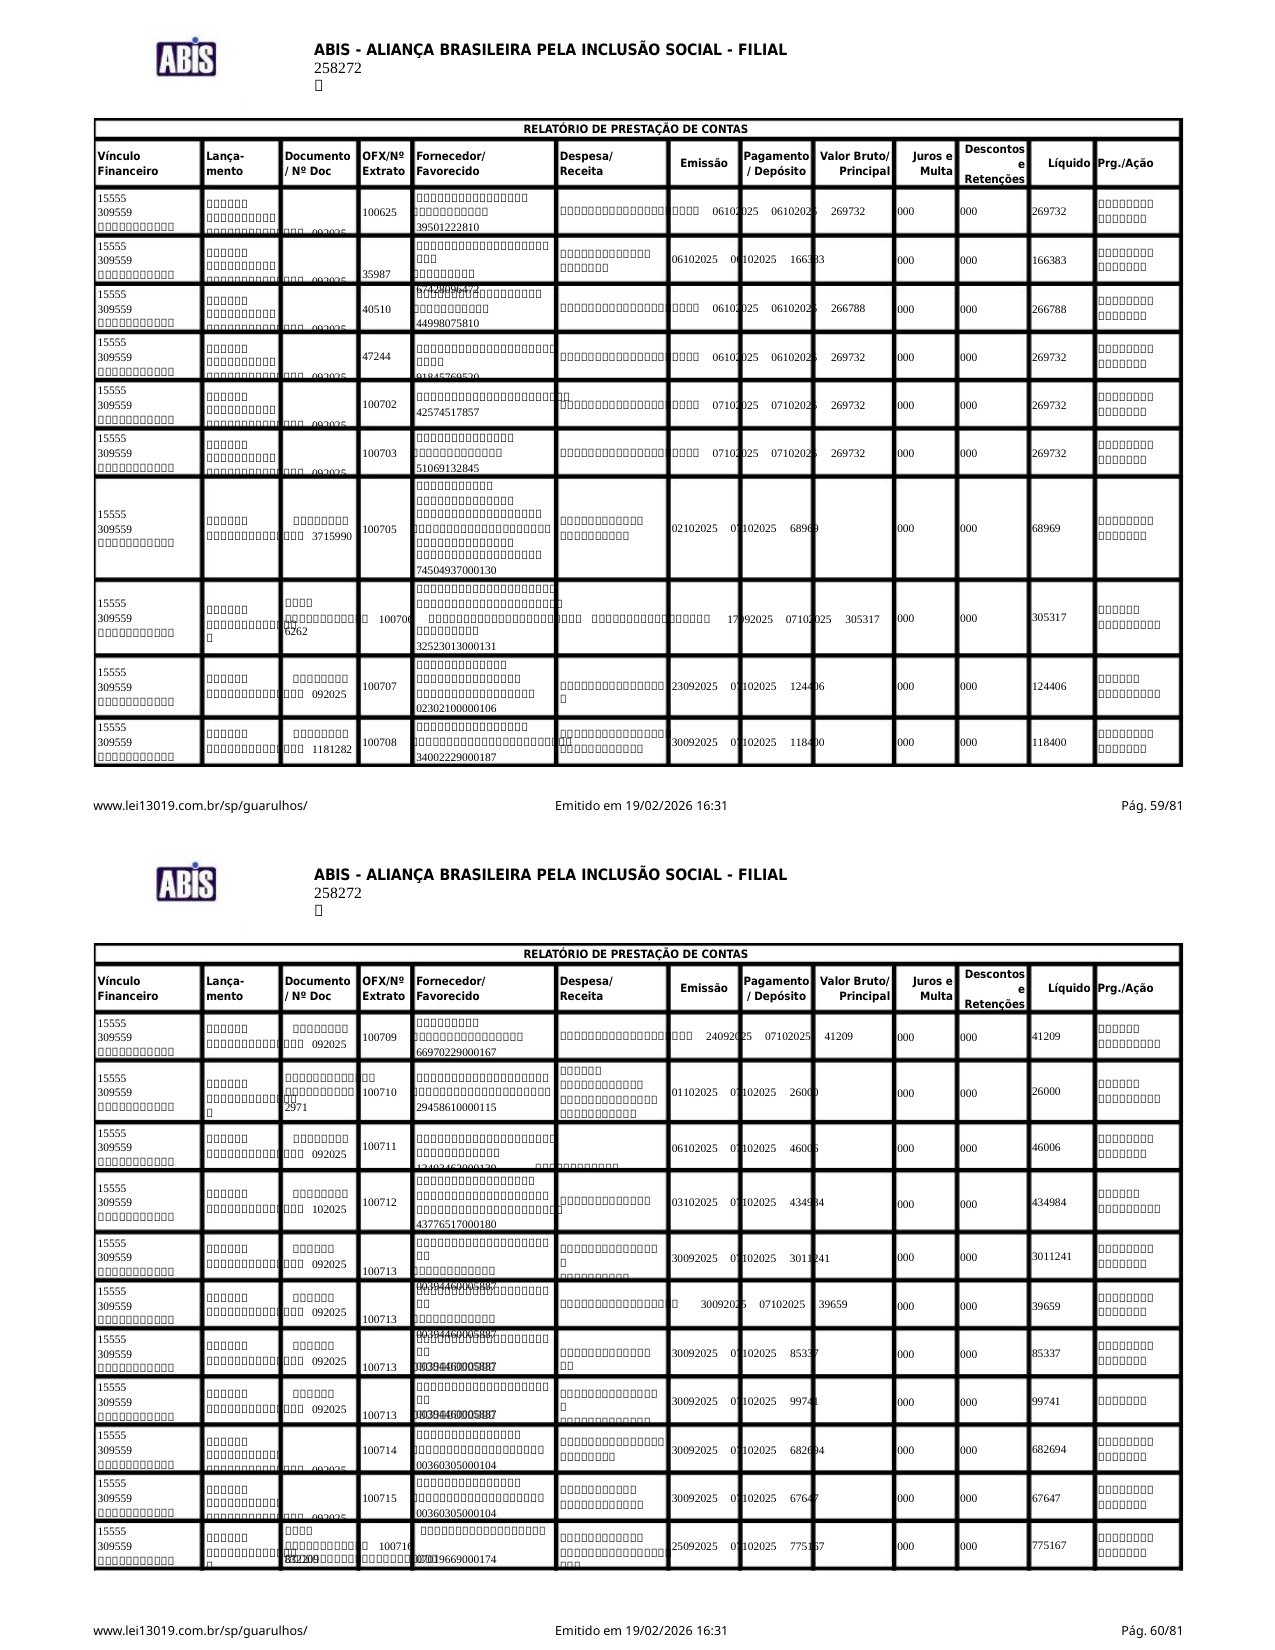

ABIS - ALIANÇA BRASILEIRA PELA INCLUSÃO SOCIAL - FILIAL


RELATÓRIO DE PRESTAÇÃO DE CONTAS
Descontos
e
Retenções
Vínculo
Financeiro
Lança-
mento
Documento
/ Nº Doc
OFX/Nº
Extrato
Fornecedor/
Favorecido
Despesa/
Receita
Pagamento
/ Depósito
Valor Bruto/
Principal
Juros e
Multa
Emissão
Líquido Prg./Ação




 

 
 


   














 

 
 


  














 

 
 


   
   
   
   



 
 








 
 









 

 
 








 

 
 




  









      
















 
 







  
  










 

 
 




www.lei13019.com.br/sp/guarulhos/
Emitido em 19/02/2026 16:31
Pág. 59/81
ABIS - ALIANÇA BRASILEIRA PELA INCLUSÃO SOCIAL - FILIAL


RELATÓRIO DE PRESTAÇÃO DE CONTAS
Descontos
e
Retenções
Vínculo
Financeiro
Lança-
mento
Documento
/ Nº Doc
OFX/Nº
Extrato
Fornecedor/
Favorecido
Despesa/
Receita
Pagamento
/ Depósito
Valor Bruto/
Principal
Juros e
Multa
Emissão
Líquido Prg./Ação




 

 
 


   




















 





  
  
  
  






 
 
 
 











 
 







 

 
 
























 

 
 


   




 
 
 



  
  
  
  
  






 
 
 









 

 
 










 

 
 







 
  









www.lei13019.com.br/sp/guarulhos/
Emitido em 19/02/2026 16:31
Pág. 60/81